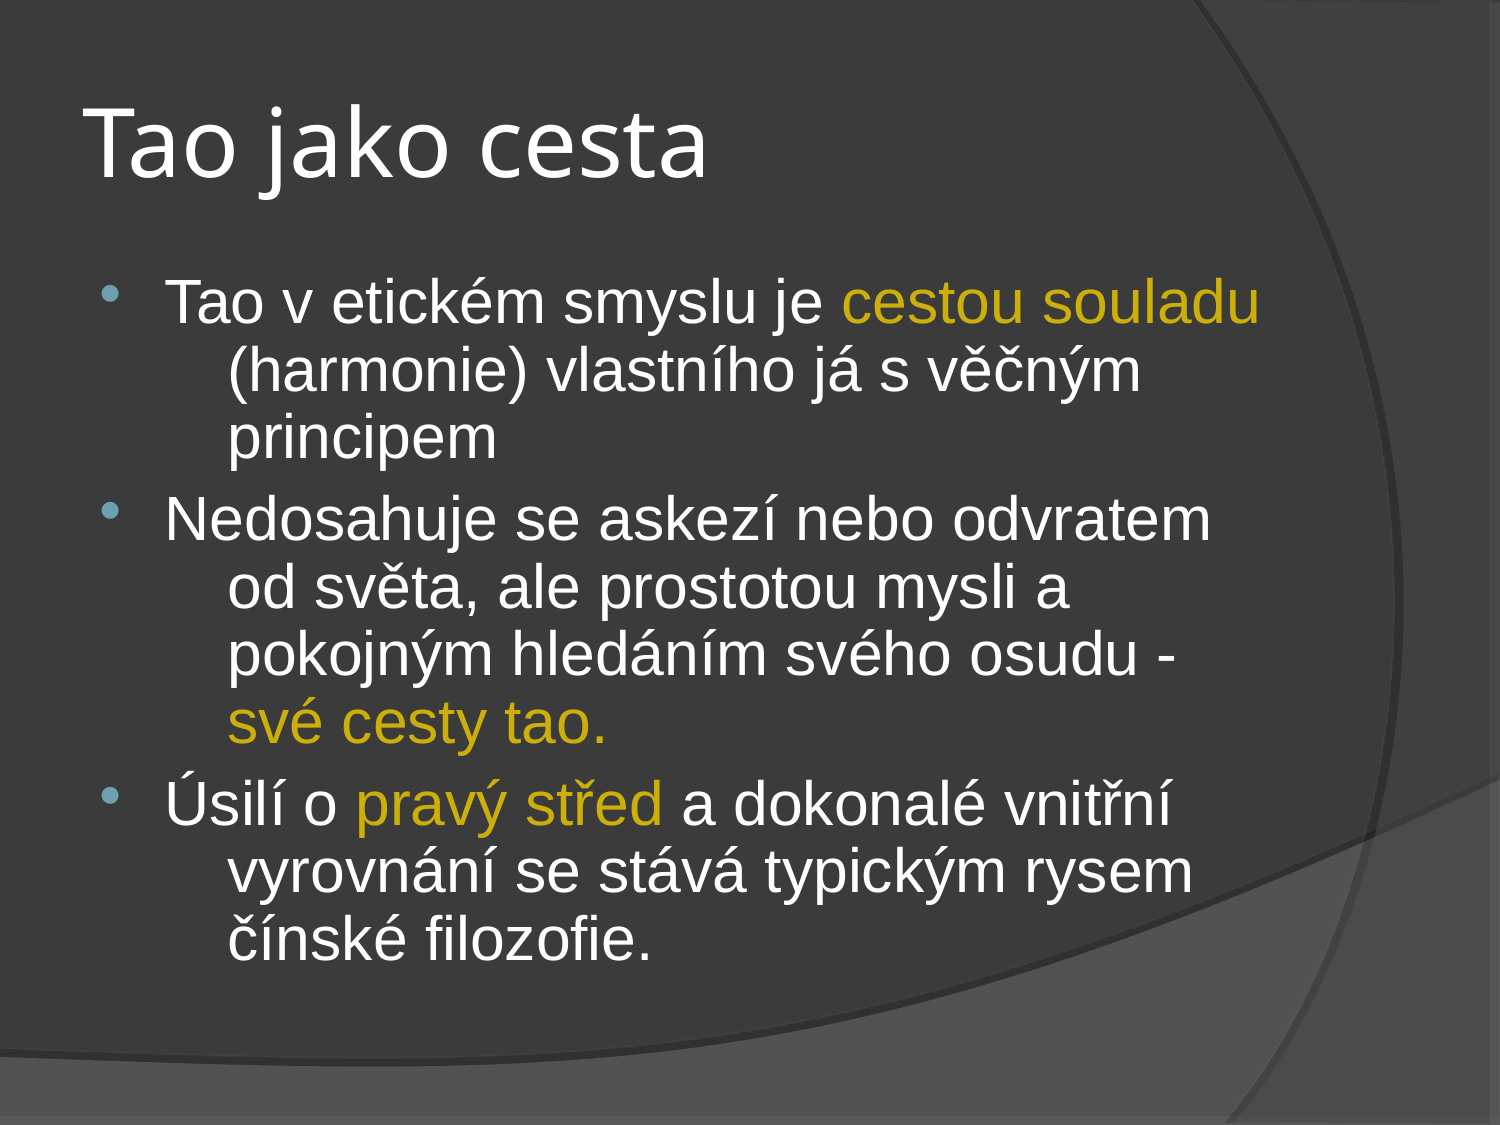

# Tao jako cesta
Tao v etickém smyslu je cestou souladu (harmonie) vlastního já s věčným principem
Nedosahuje se askezí nebo odvratem od světa, ale prostotou mysli a pokojným hledáním svého osudu - své cesty tao.
Úsilí o pravý střed a dokonalé vnitřní vyrovnání se stává typickým rysem čínské filozofie.